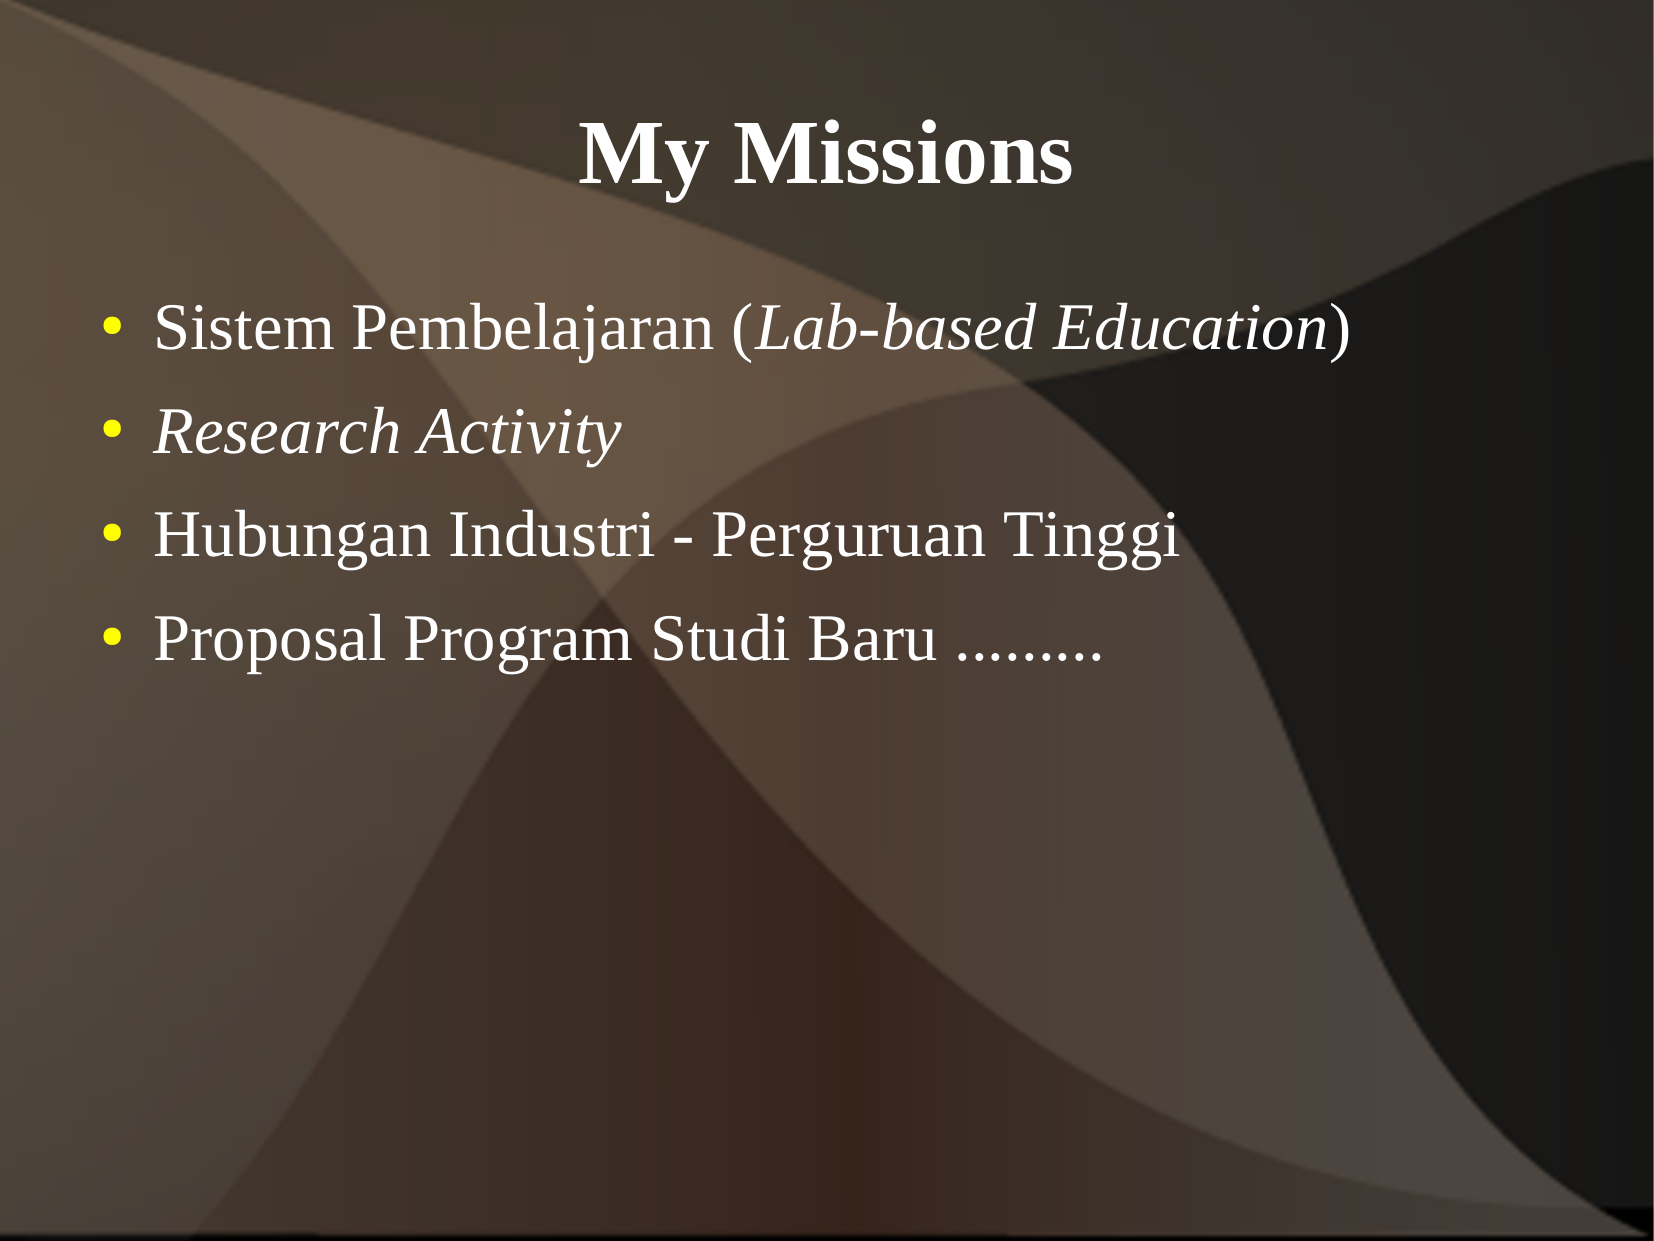

# My Missions
Sistem Pembelajaran (Lab-based Education)
Research Activity
Hubungan Industri - Perguruan Tinggi
Proposal Program Studi Baru .........